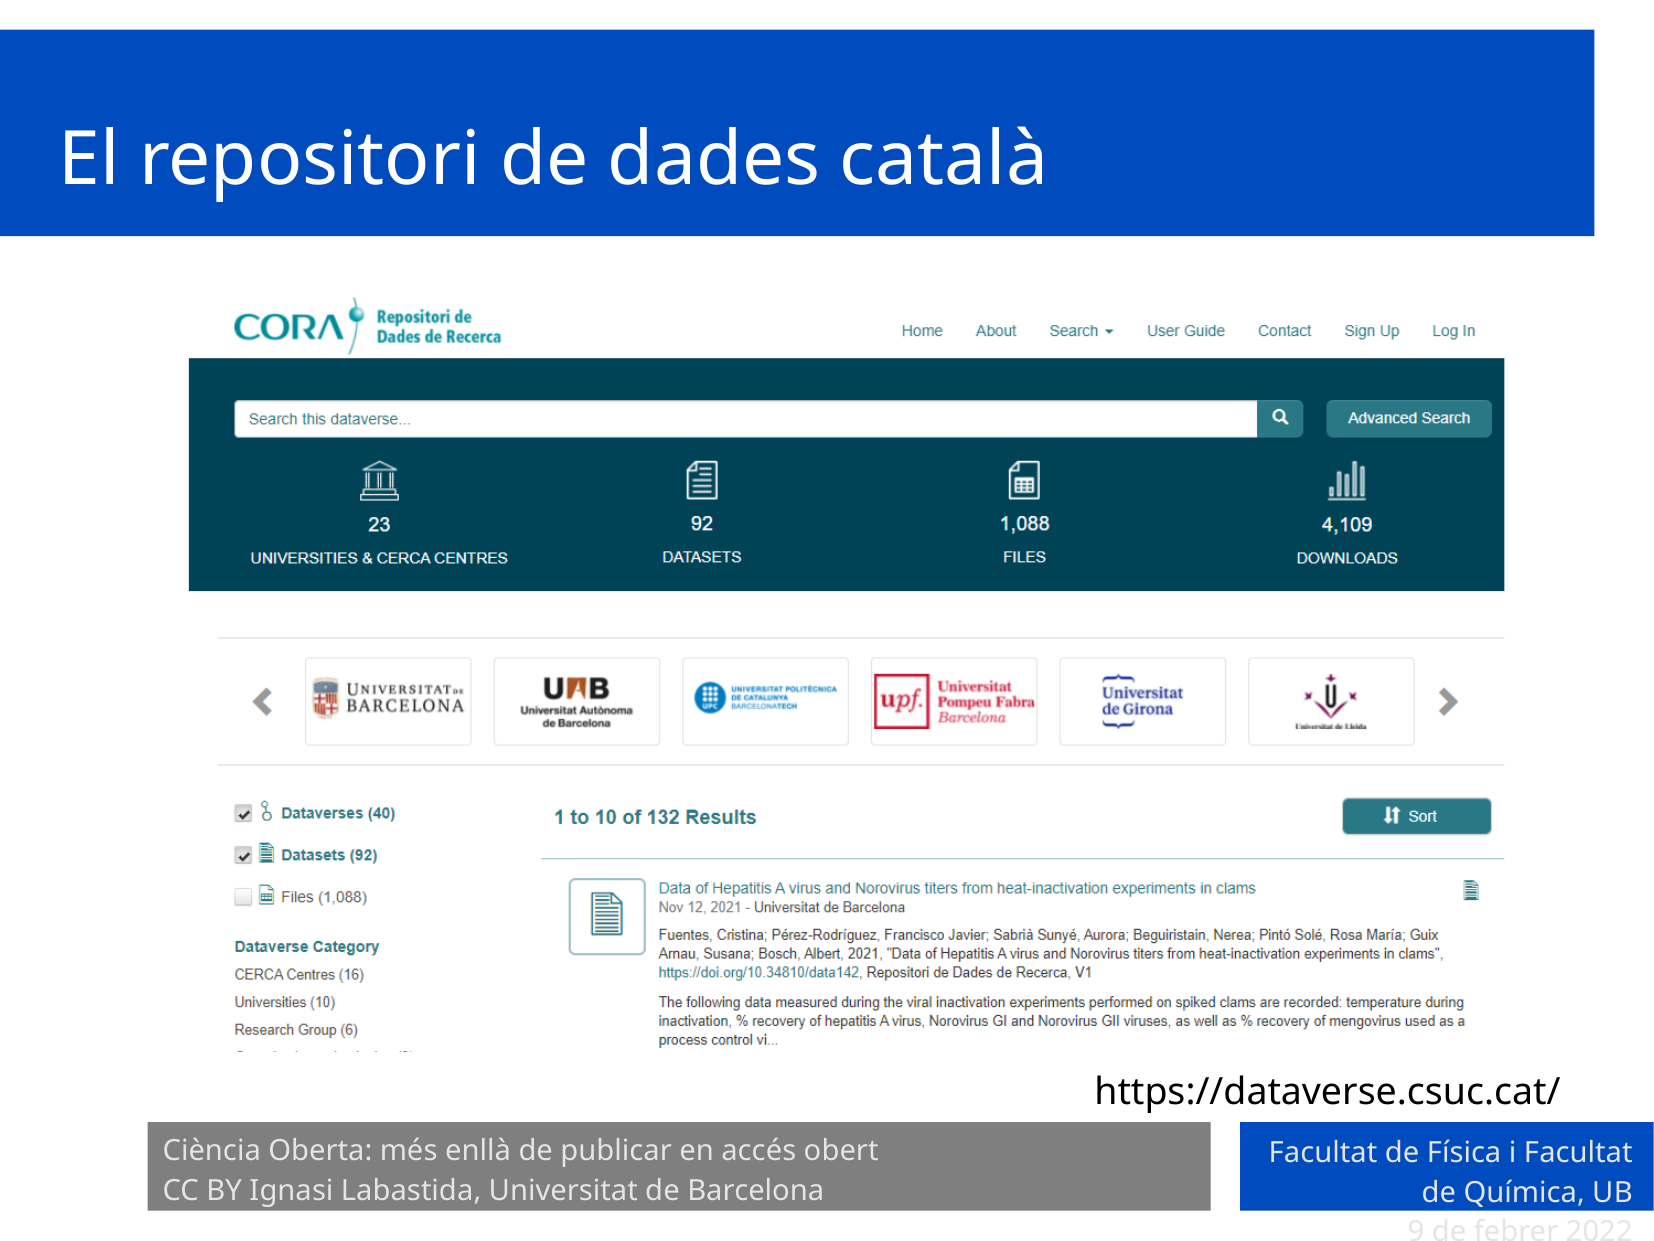

# El repositori de dades català
https://dataverse.csuc.cat/